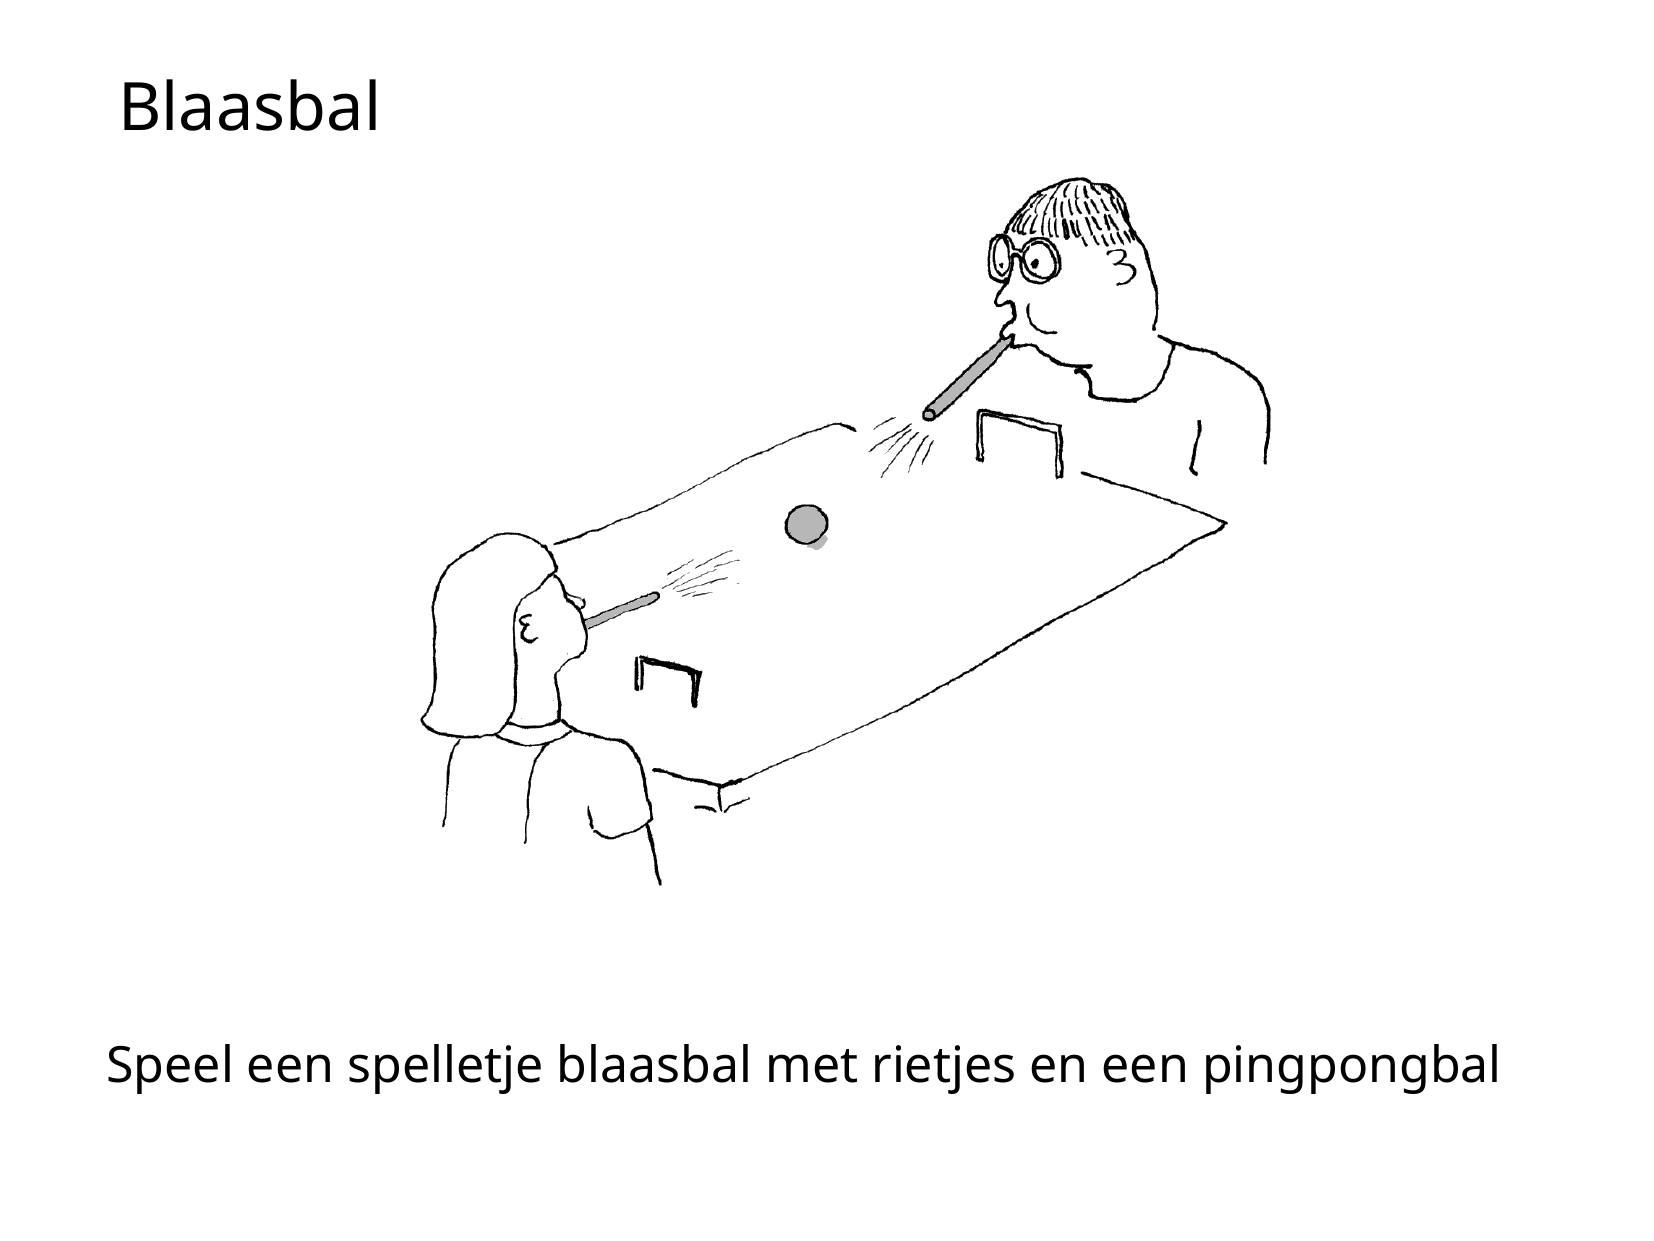

Blaasbal
Speel een spelletje blaasbal met rietjes en een pingpongbal